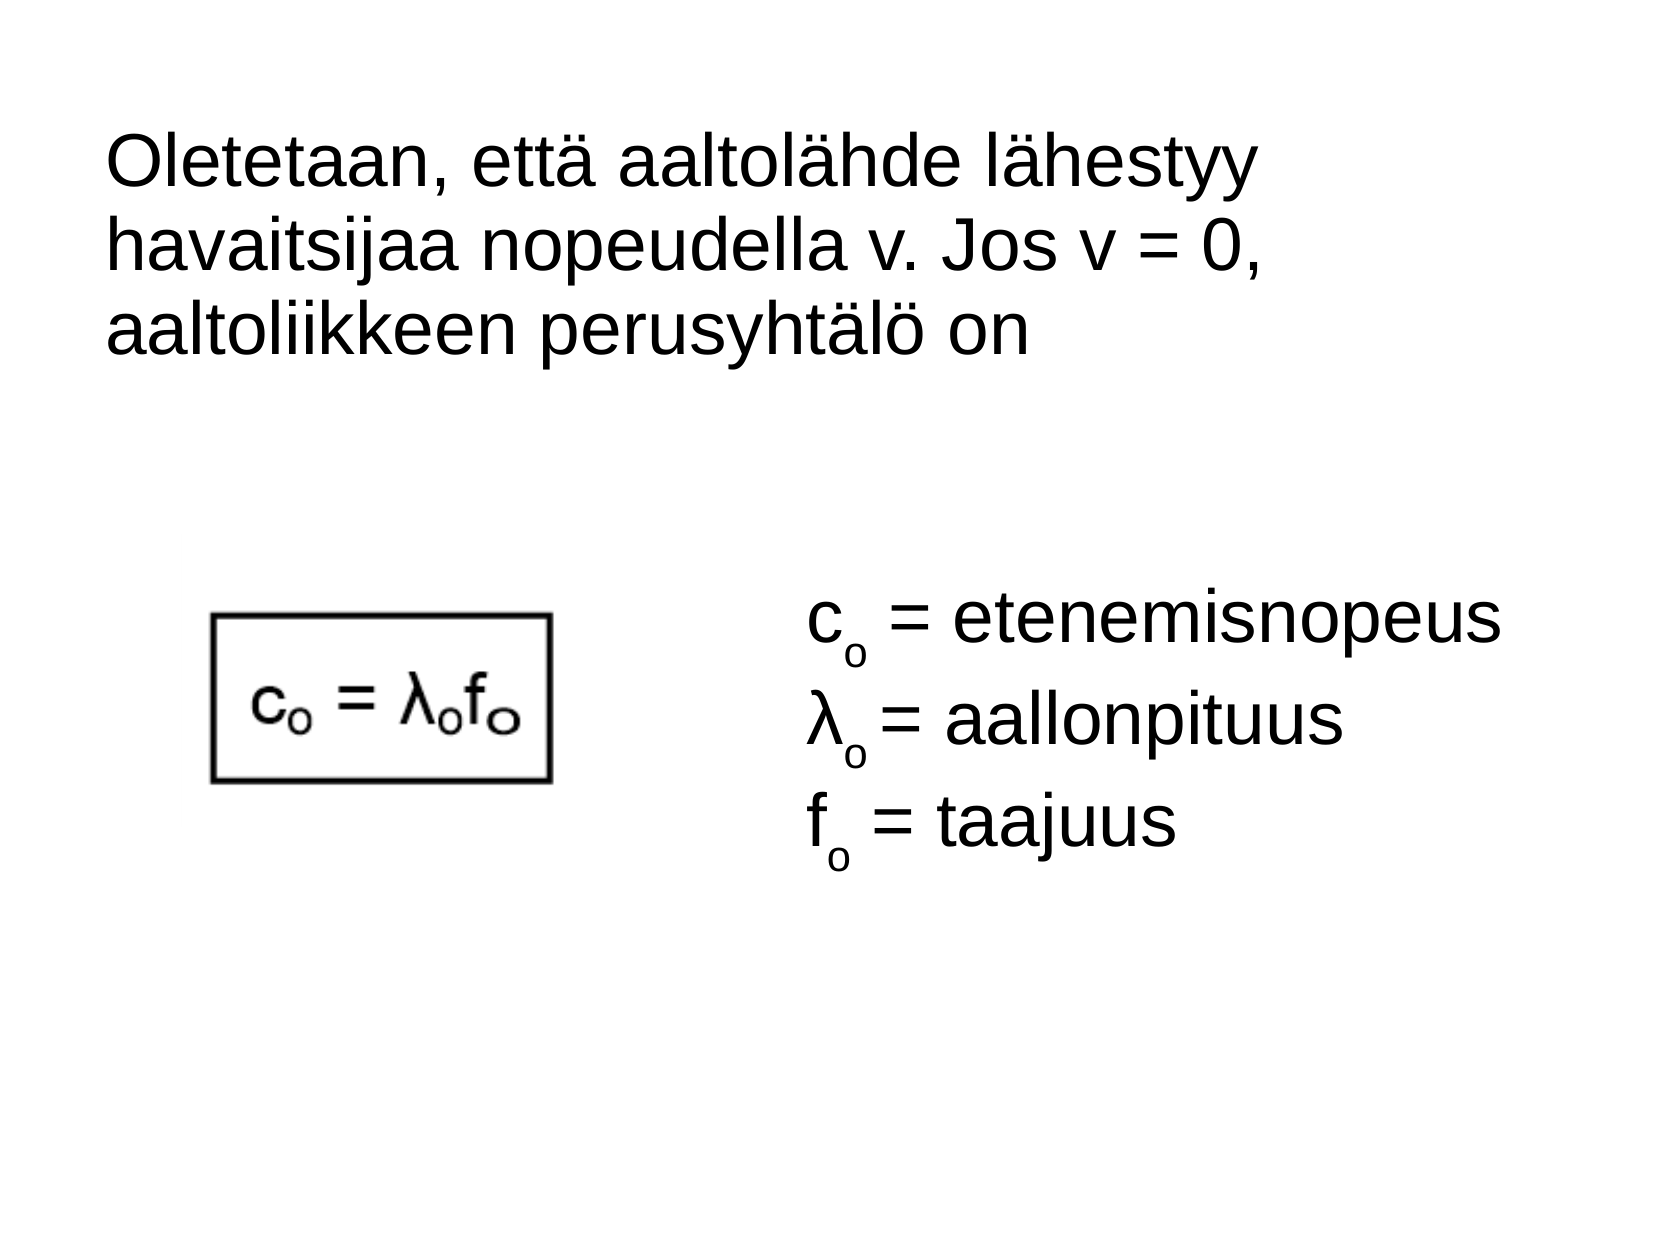

Oletetaan, että aaltolähde lähestyy havaitsijaa nopeudella v. Jos v = 0, aaltoliikkeen perusyhtälö on
co = etenemisnopeus
λo = aallonpituus
fo = taajuus